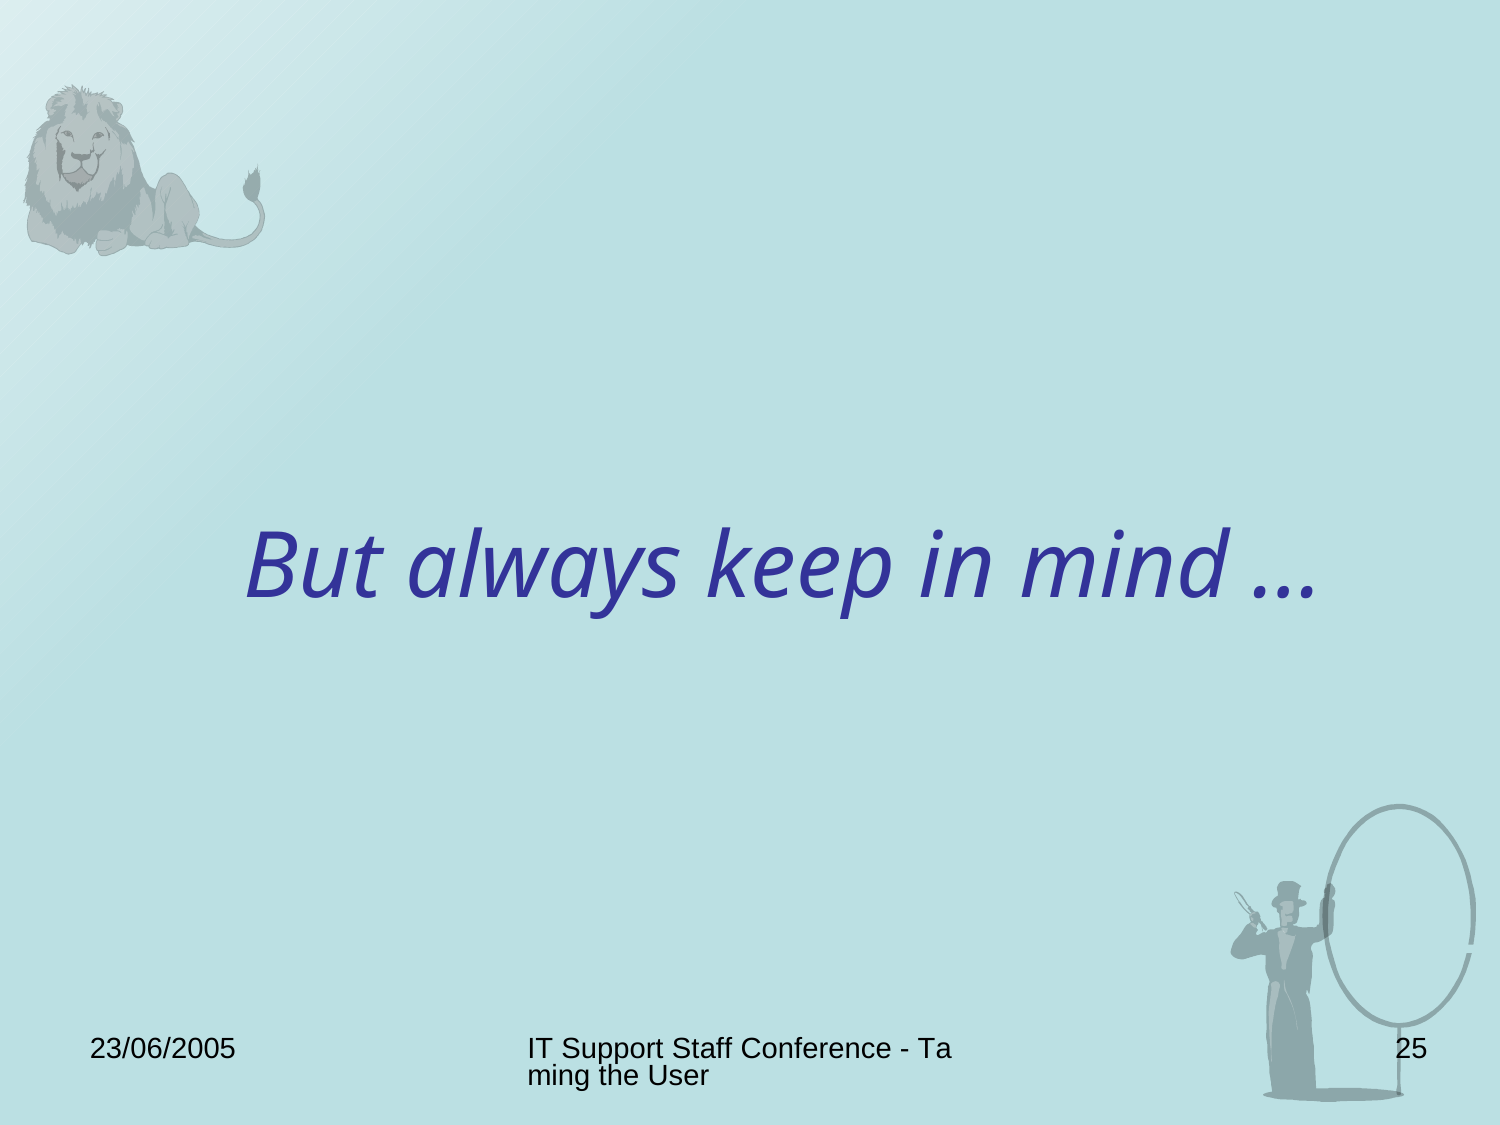

# But always keep in mind …
23/06/2005
IT Support Staff Conference - Taming the User
25